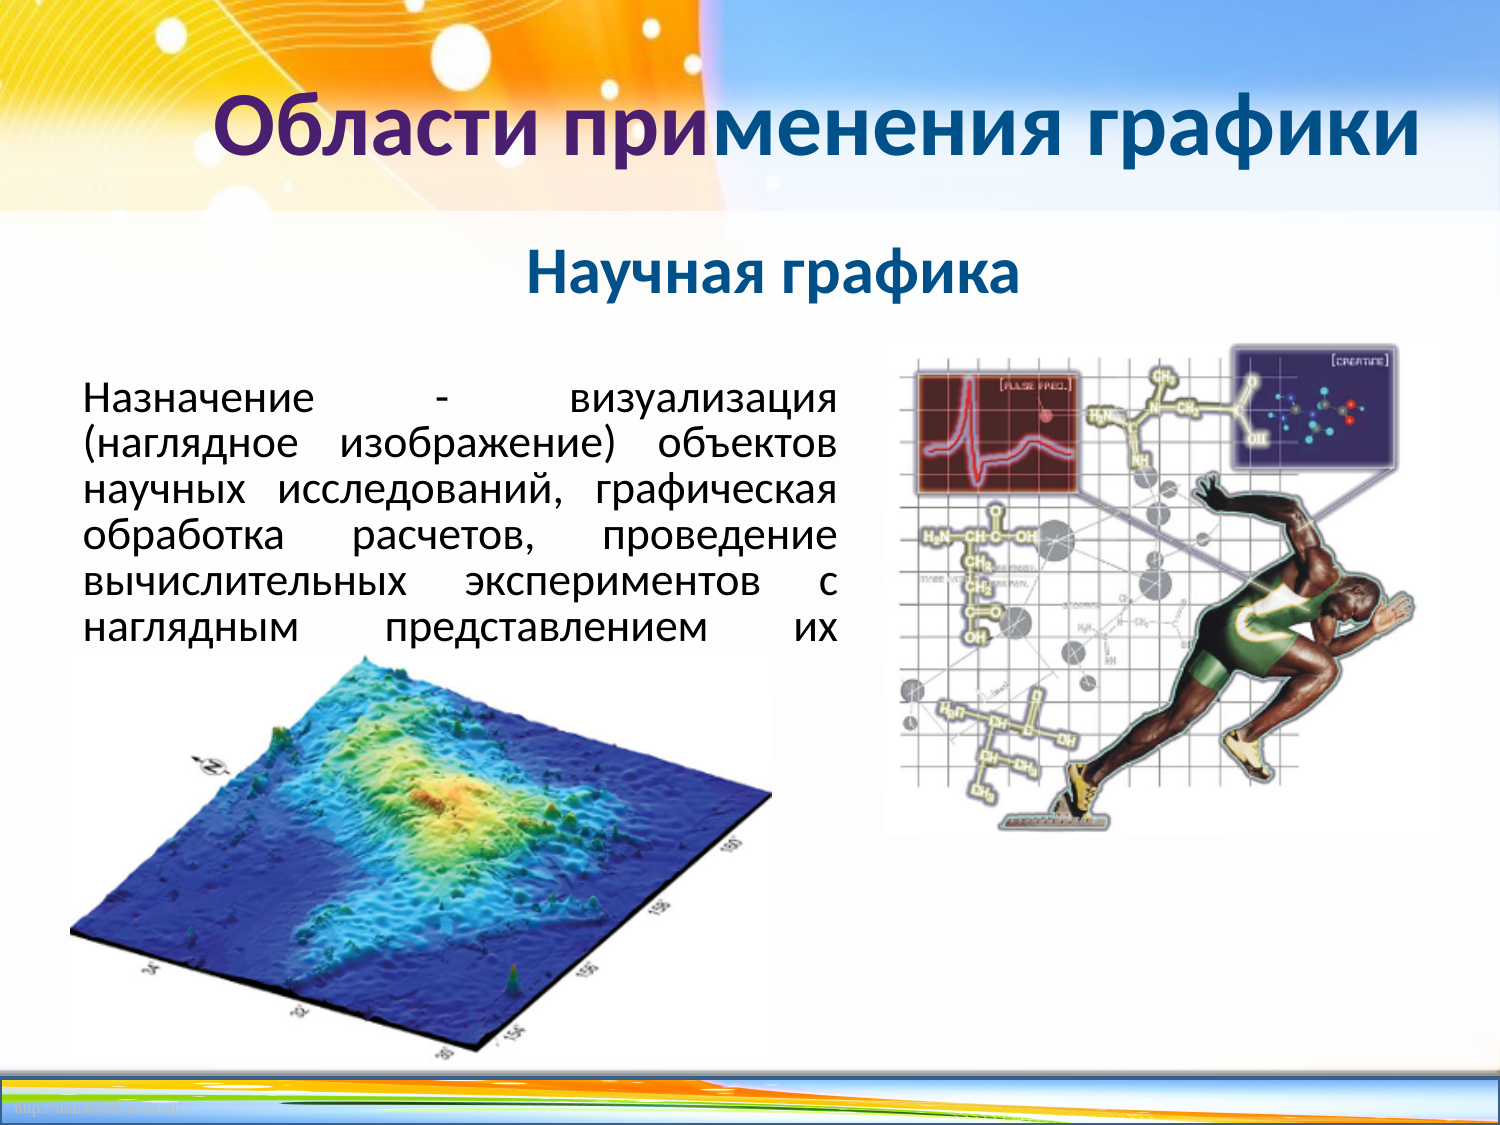

# Области применения графики
Научная графика
Назначение - визуализация (наглядное изображение) объектов научных исследований, графическая обработка расчетов, проведение вычислительных экспериментов с наглядным представлением их результатов.